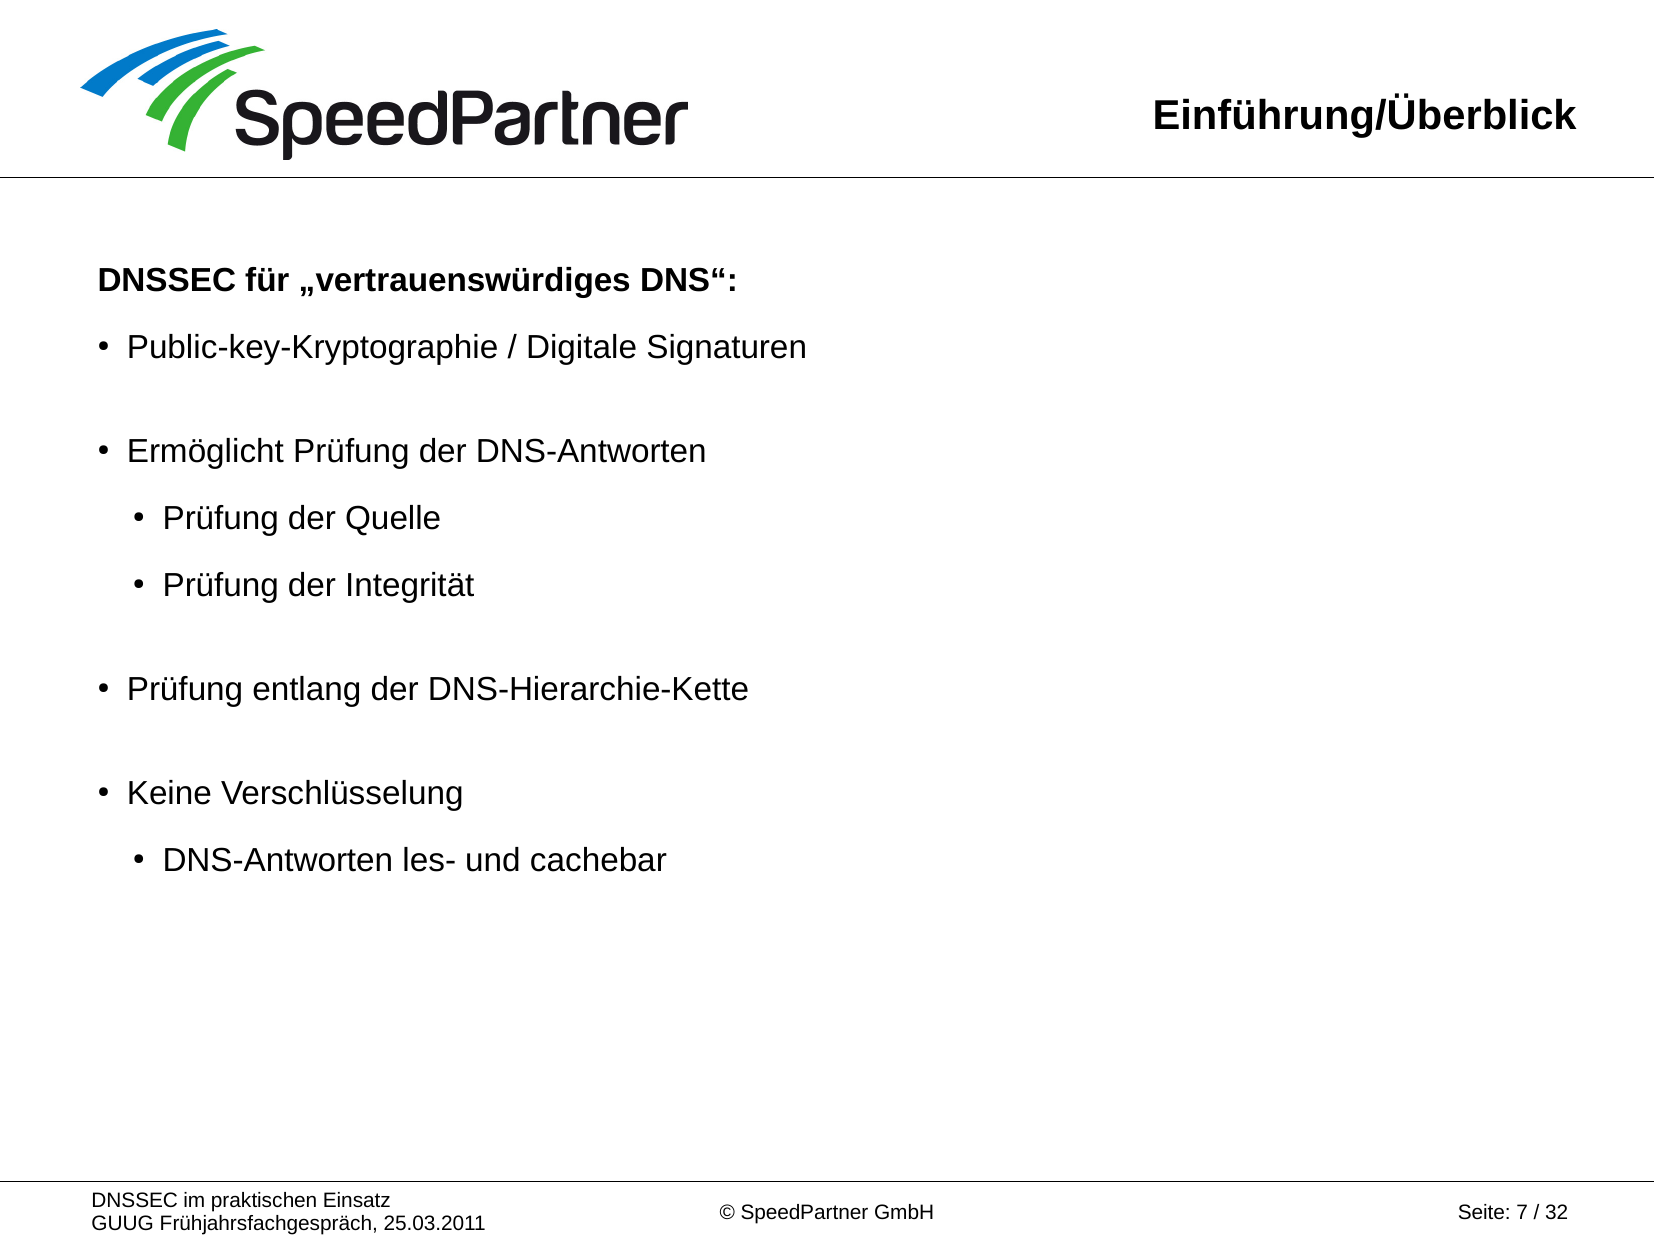

# Einführung/Überblick
DNSSEC für „vertrauenswürdiges DNS“:
Public-key-Kryptographie / Digitale Signaturen
Ermöglicht Prüfung der DNS-Antworten
Prüfung der Quelle
Prüfung der Integrität
Prüfung entlang der DNS-Hierarchie-Kette
Keine Verschlüsselung
DNS-Antworten les- und cachebar